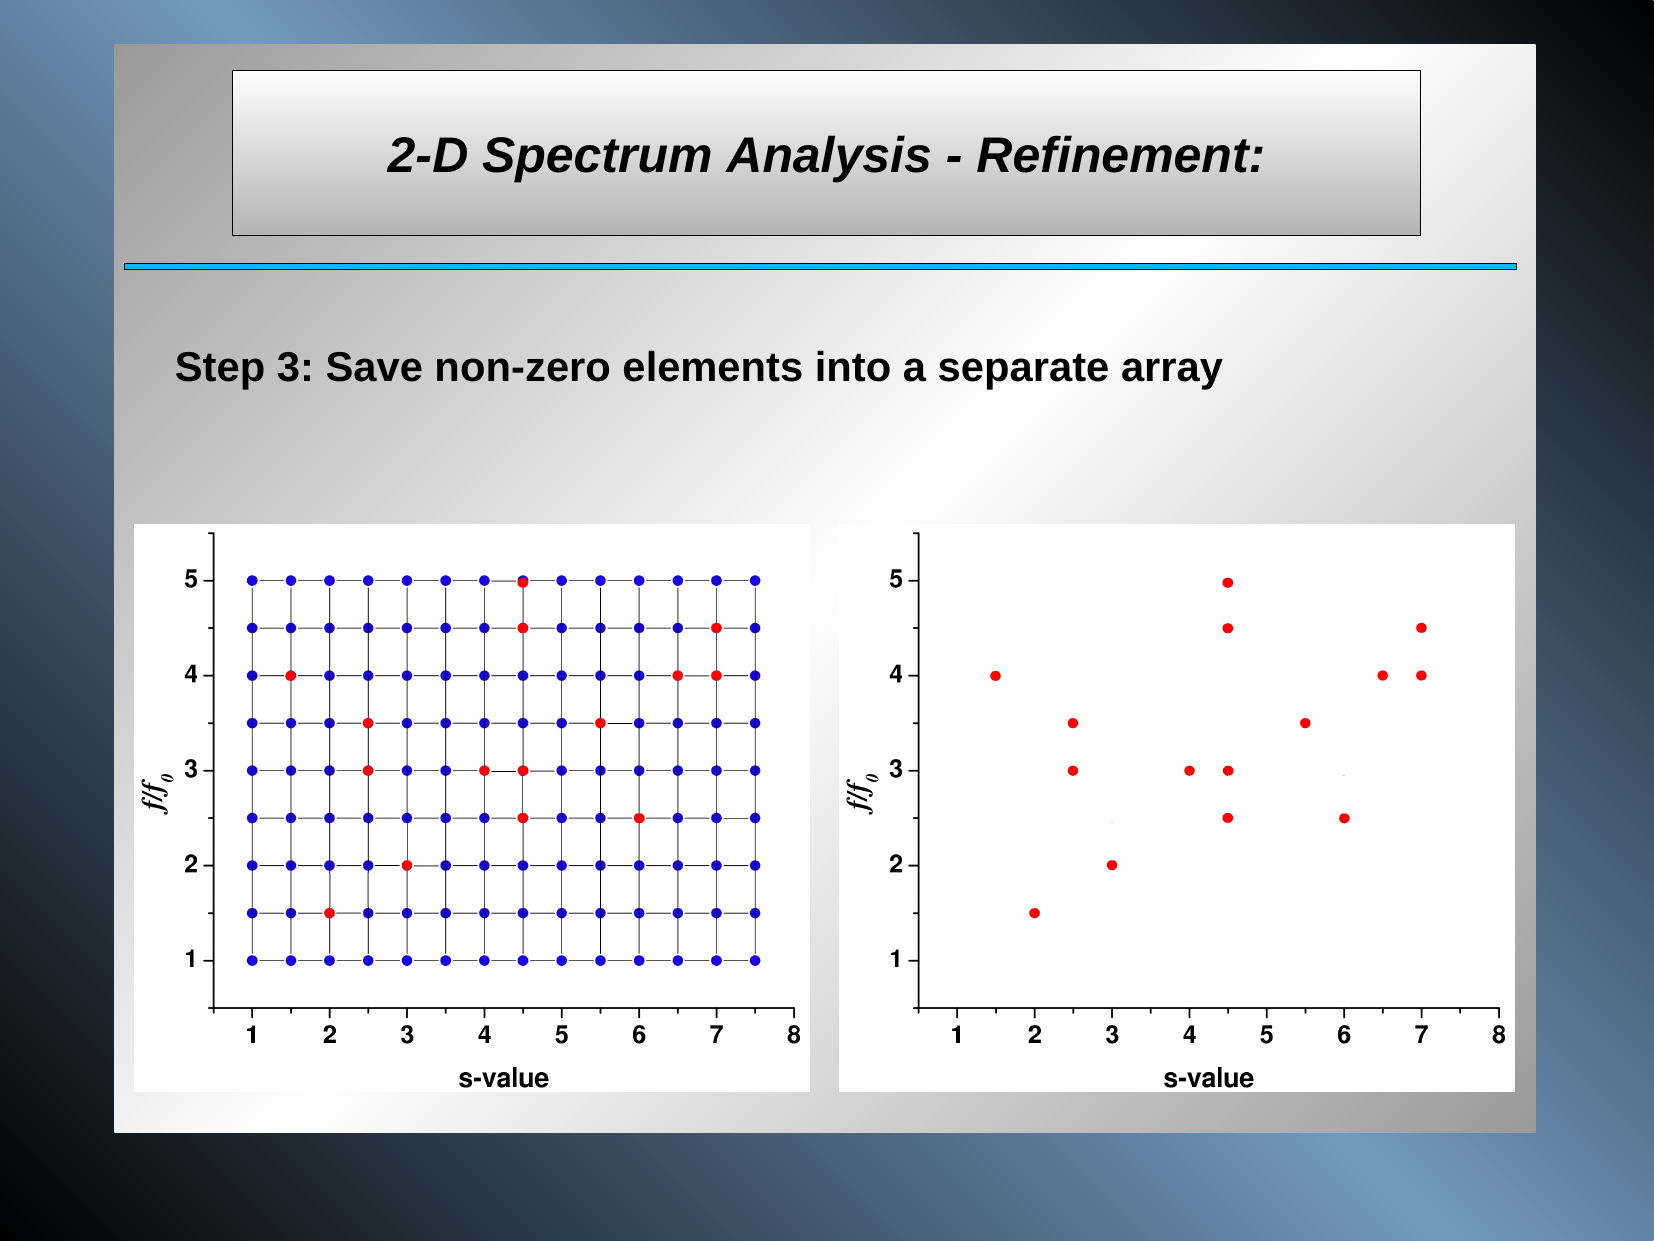

2-D Spectrum Analysis - Refinement:
Step 3: Save non-zero elements into a separate array